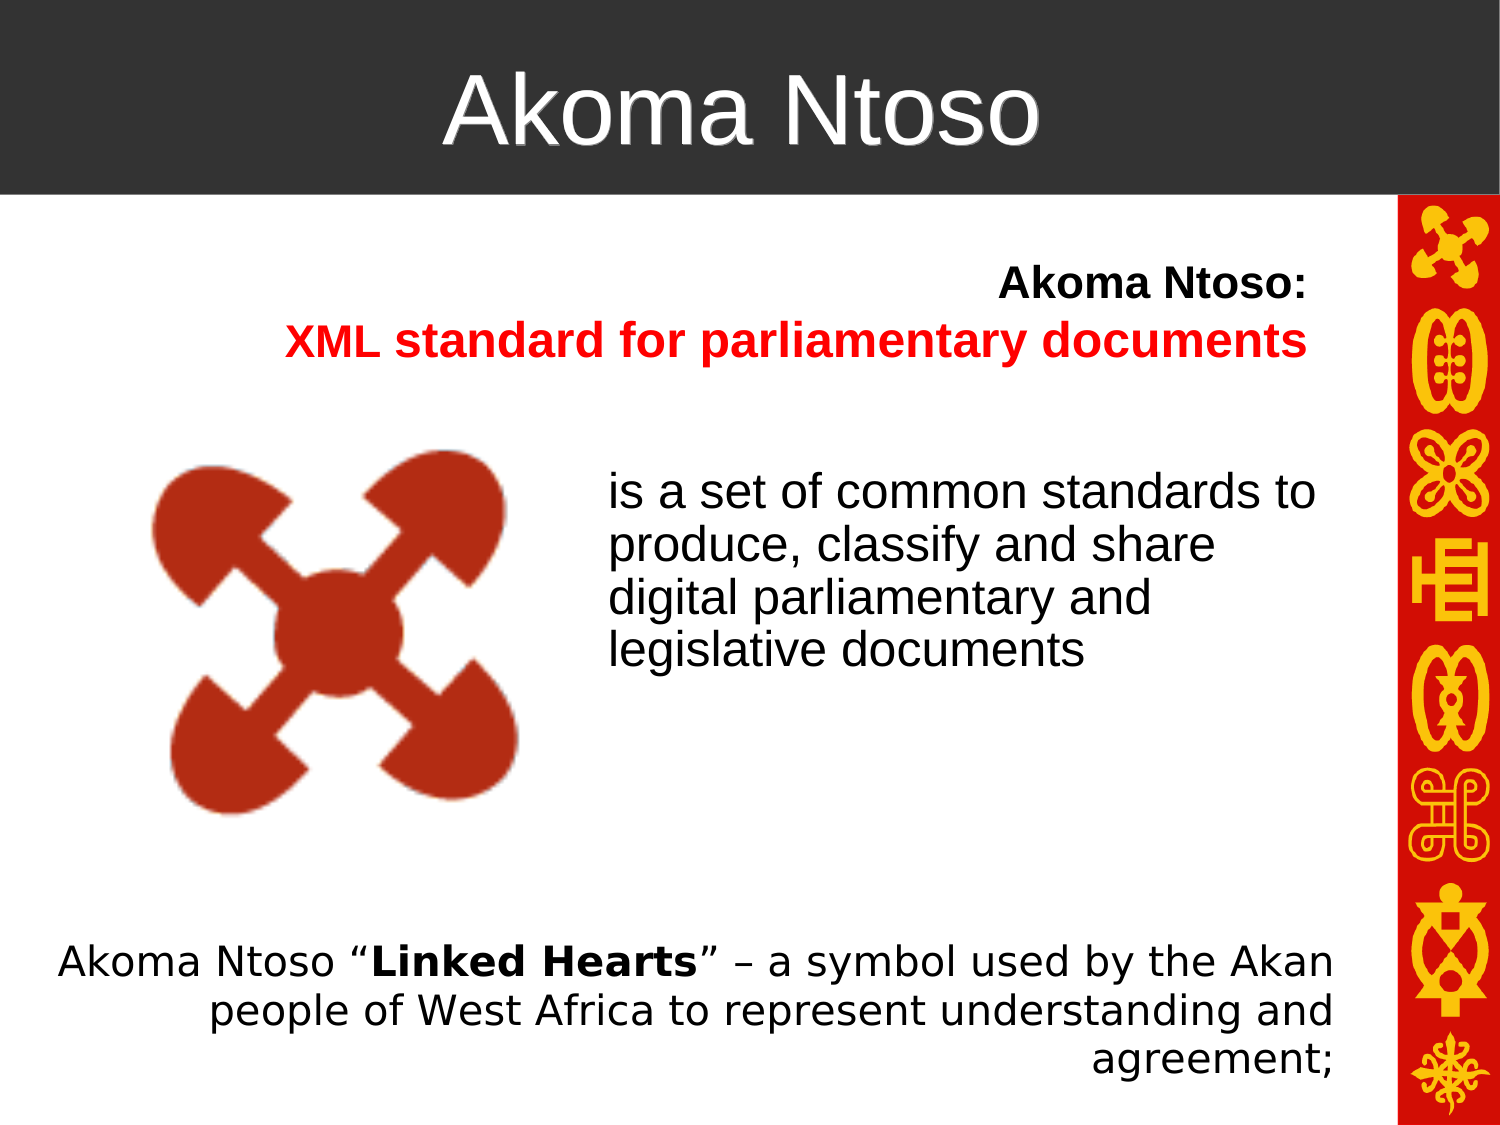

# Akoma Ntoso
Akoma Ntoso:
XML standard for parliamentary documents
is a set of common standards to produce, classify and share digital parliamentary and legislative documents
Akoma Ntoso “Linked Hearts” – a symbol used by the Akan people of West Africa to represent understanding and agreement;